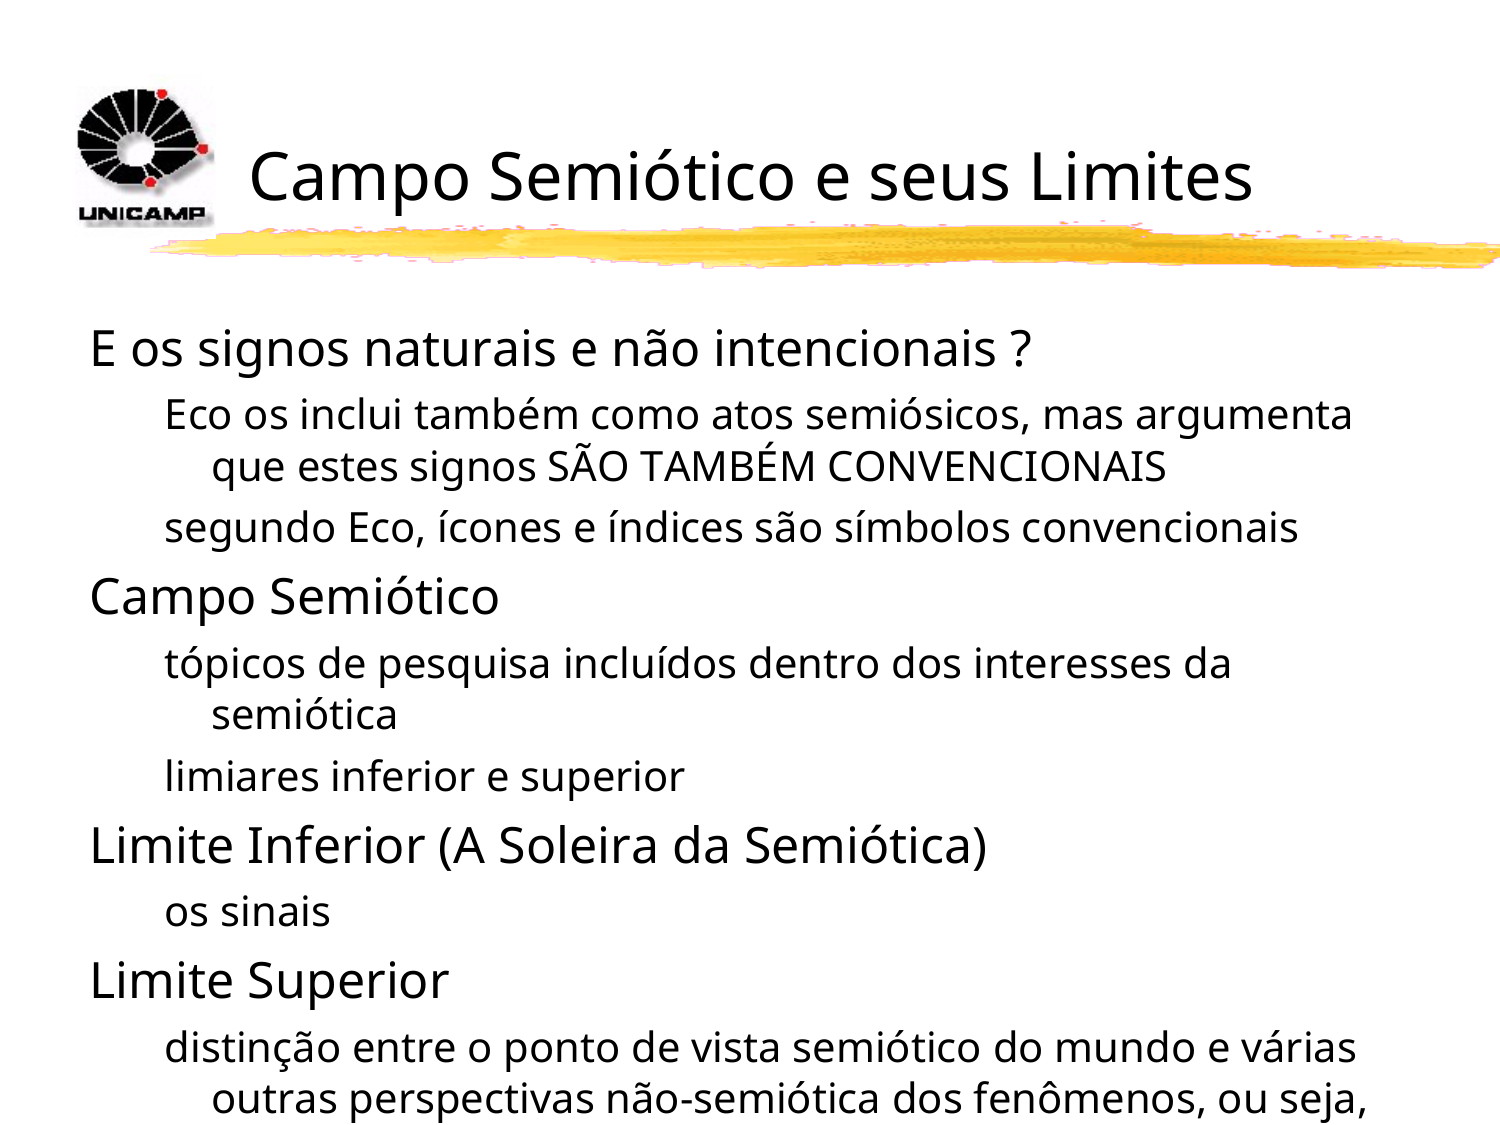

# Campo Semiótico e seus Limites
E os signos naturais e não intencionais ?
Eco os inclui também como atos semiósicos, mas argumenta que estes signos SÃO TAMBÉM CONVENCIONAIS
segundo Eco, ícones e índices são símbolos convencionais
Campo Semiótico
tópicos de pesquisa incluídos dentro dos interesses da semiótica
limiares inferior e superior
Limite Inferior (A Soleira da Semiótica)
os sinais
Limite Superior
distinção entre o ponto de vista semiótico do mundo e várias outras perspectivas não-semiótica dos fenômenos, ou seja, o que vai “além do signo”